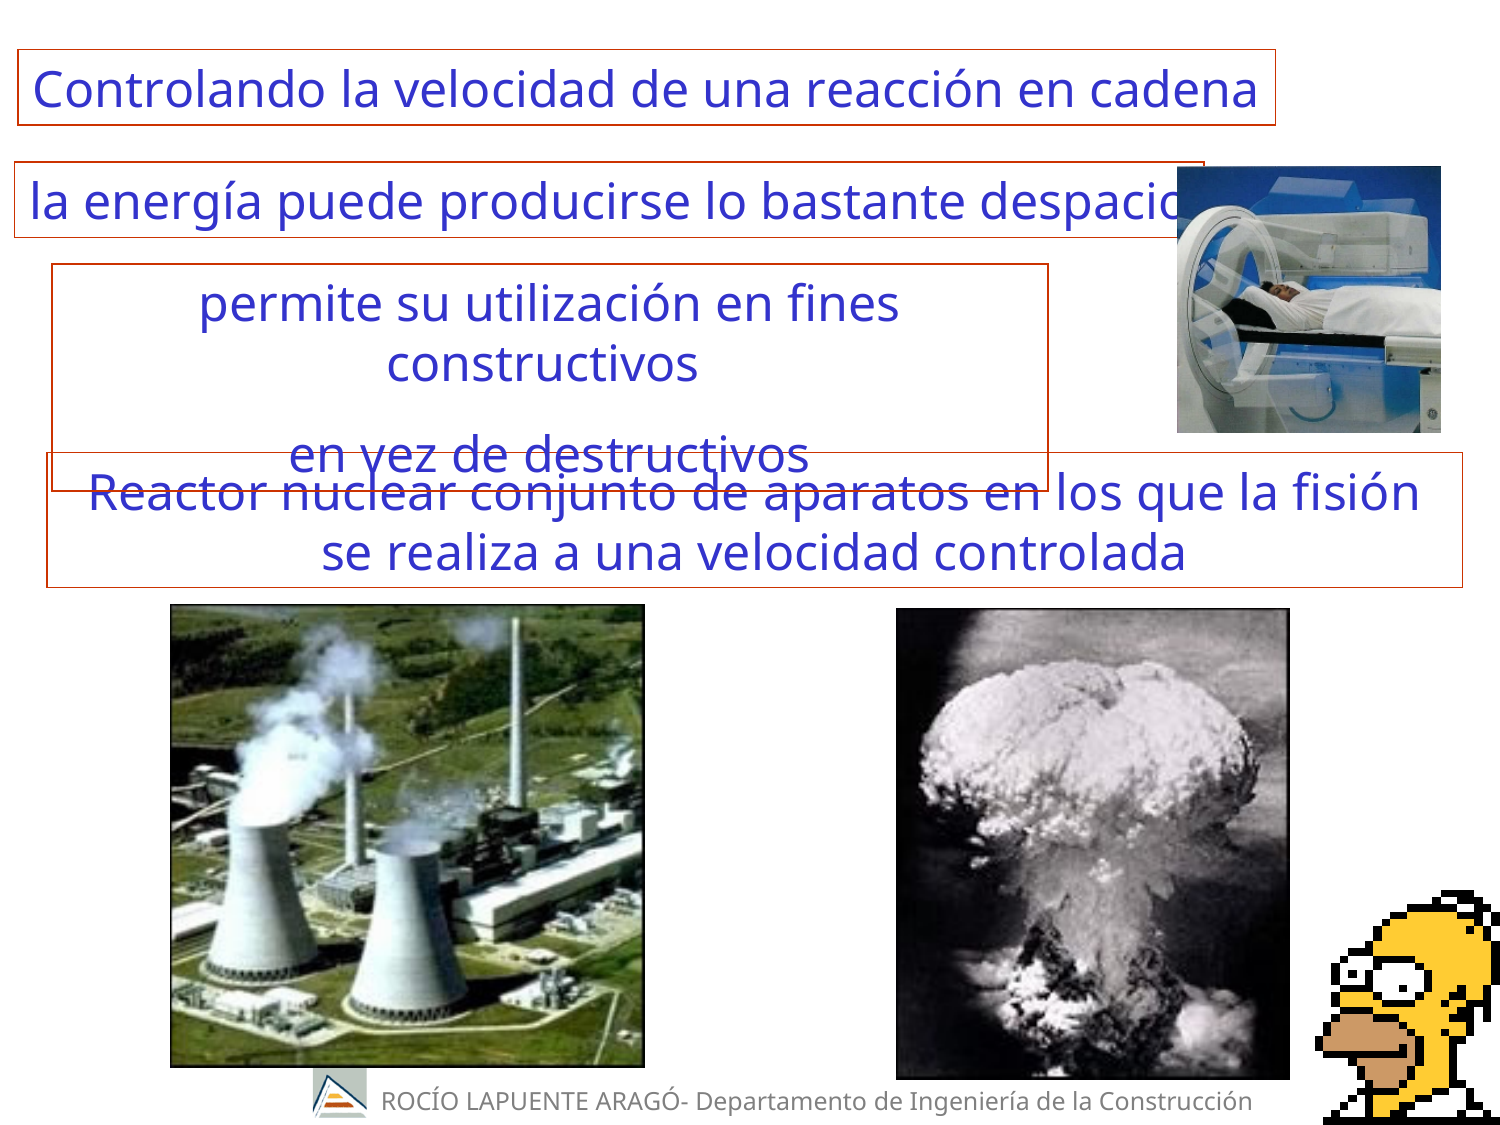

Controlando la velocidad de una reacción en cadena
la energía puede producirse lo bastante despacio
permite su utilización en fines constructivos
en vez de destructivos
Reactor nuclear conjunto de aparatos en los que la fisión se realiza a una velocidad controlada